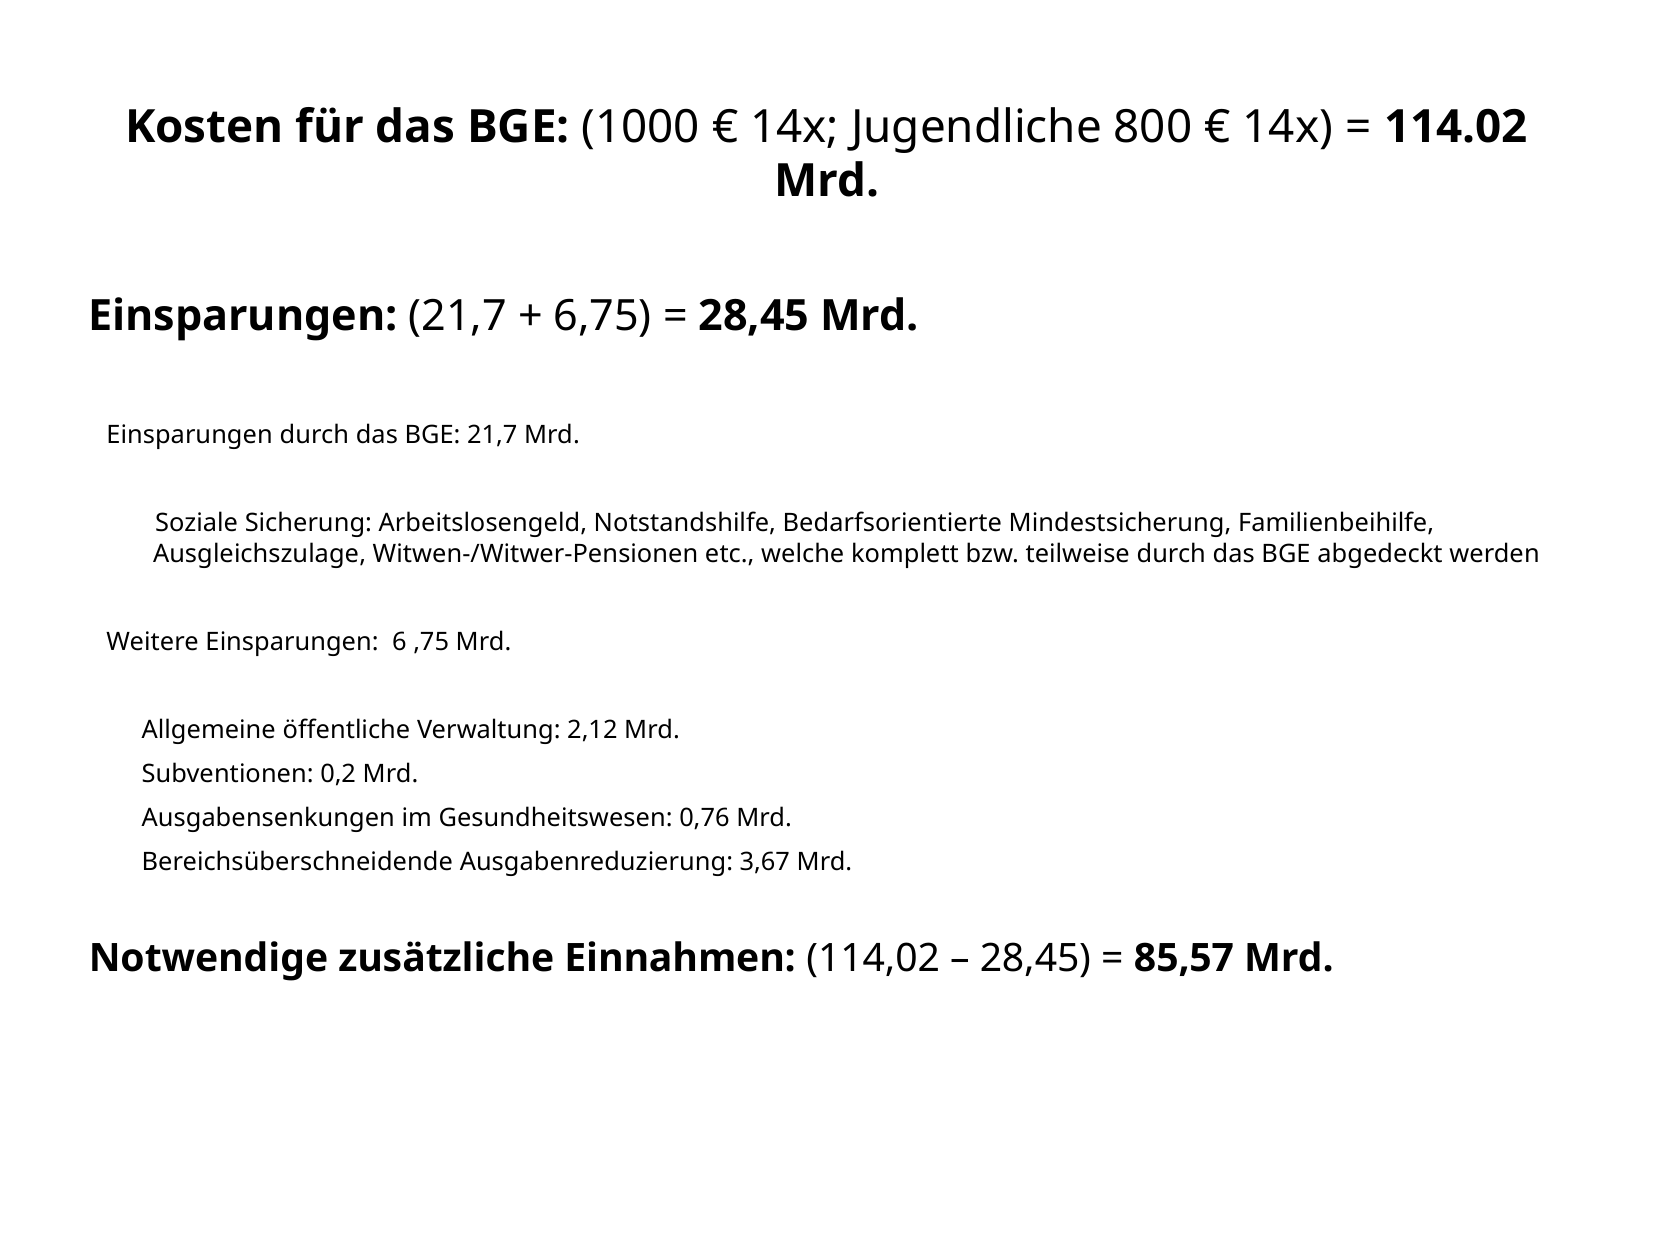

# Kosten für das BGE: (1000 € 14x; Jugendliche 800 € 14x) = 114.02 Mrd.
Einsparungen: (21,7 + 6,75) = 28,45 Mrd.
Einsparungen durch das BGE: 21,7 Mrd.
 Soziale Sicherung: Arbeitslosengeld, Notstandshilfe, Bedarfsorientierte Mindestsicherung, Familienbeihilfe, Ausgleichszulage, Witwen-/Witwer-Pensionen etc., welche komplett bzw. teilweise durch das BGE abgedeckt werden
Weitere Einsparungen: 6 ,75 Mrd.
Allgemeine öffentliche Verwaltung: 2,12 Mrd.
Subventionen: 0,2 Mrd.
Ausgabensenkungen im Gesundheitswesen: 0,76 Mrd.
Bereichsüberschneidende Ausgabenreduzierung: 3,67 Mrd.
Notwendige zusätzliche Einnahmen: (114,02 – 28,45) = 85,57 Mrd.